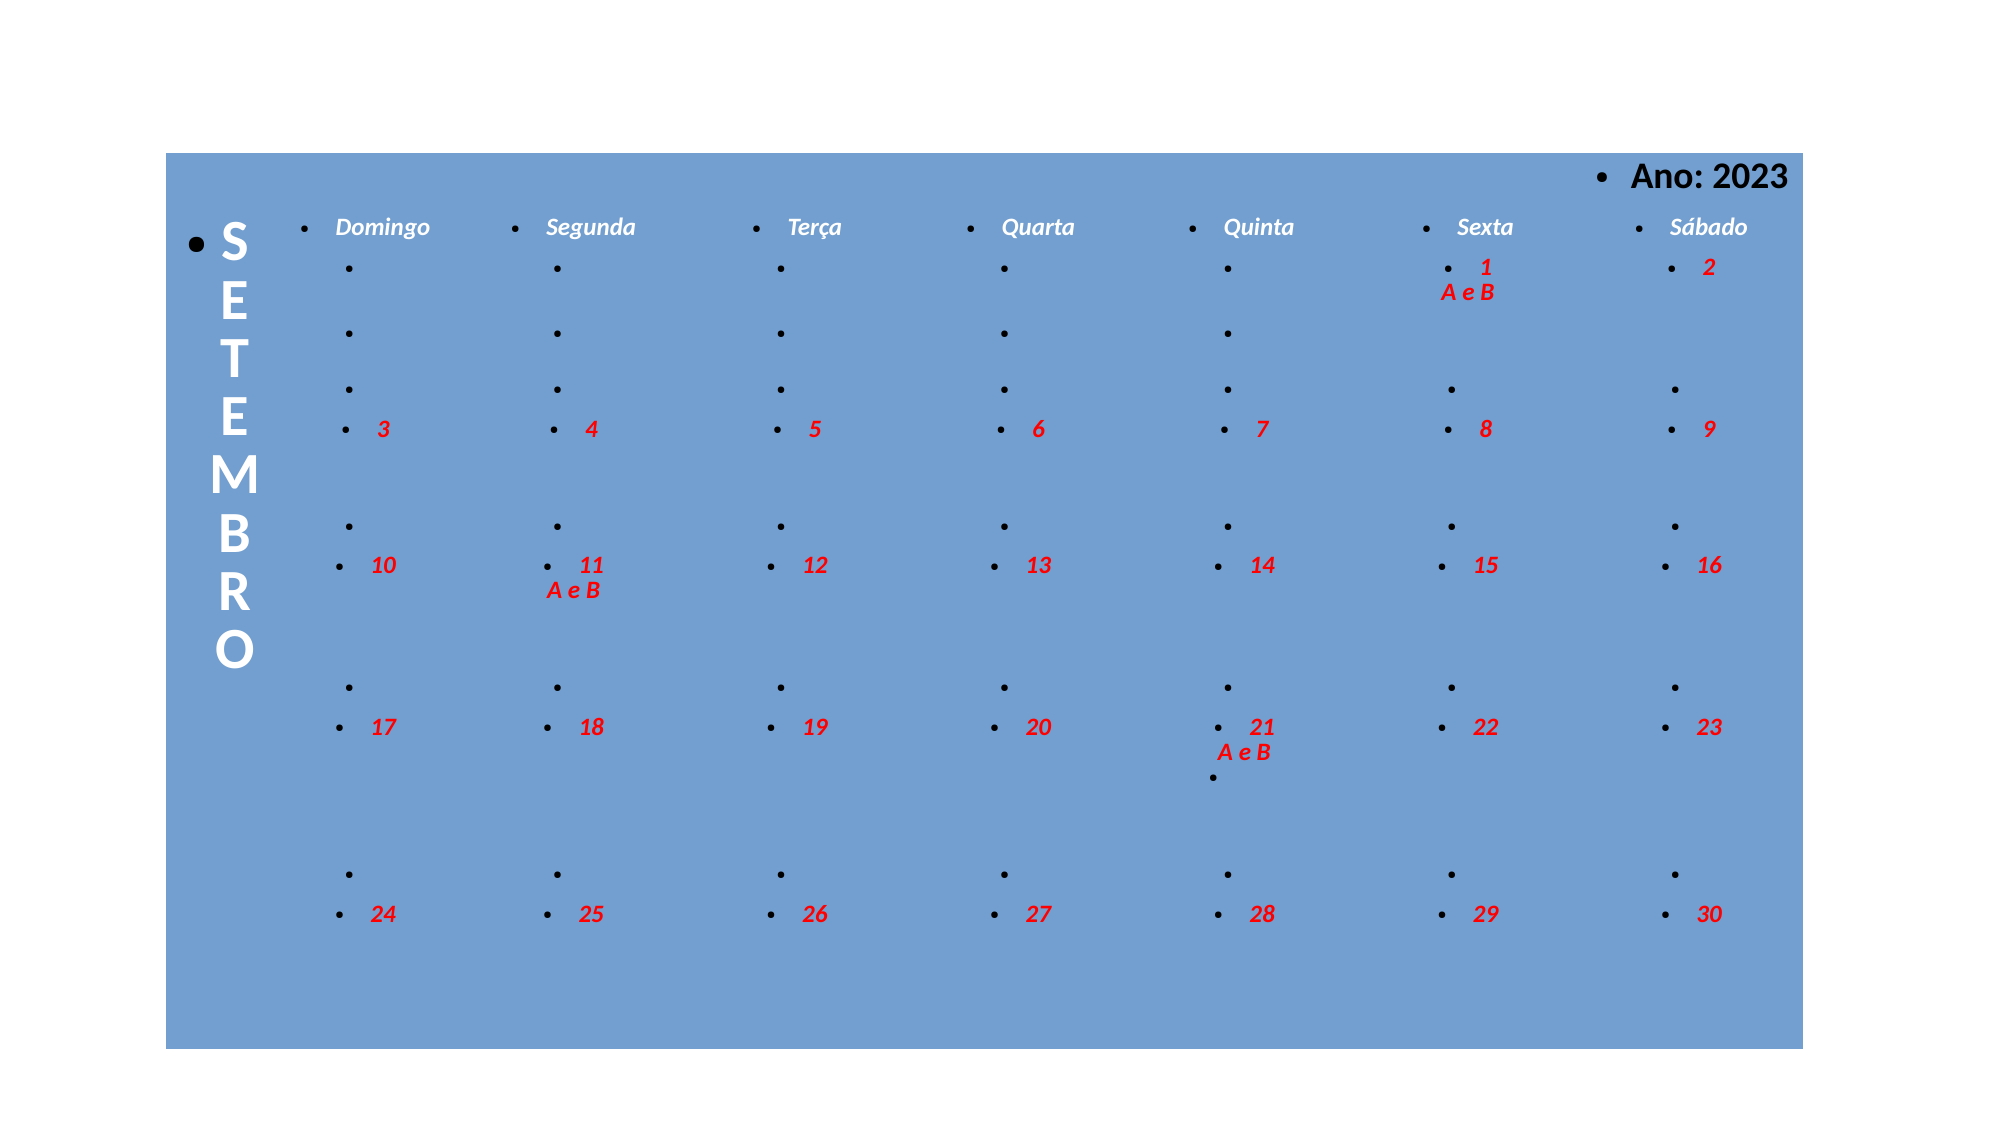

| | | | | | | Ano: 2023 | |
| --- | --- | --- | --- | --- | --- | --- | --- |
| SETEMBRO | Domingo | Segunda | Terça | Quarta | Quinta | Sexta | Sábado |
| | | | | | | 1 A e B | 2 |
| | | | | | | | |
| | | | | | | | |
| | 3 | 4 | 5 | 6 | 7 | 8 | 9 |
| | | | | | | | |
| | | | | | | | |
| | 10 | 11 A e B | 12 | 13 | 14 | 15 | 16 |
| | | | | | | | |
| | | | | | | | |
| | 17 | 18 | 19 | 20 | 21 A e B | 22 | 23 |
| | | | | | | | |
| | | | | | | | |
| | 24 | 25 | 26 | 27 | 28 | 29 | 30 |
| | | | | | | | |
| | | | | | | | |